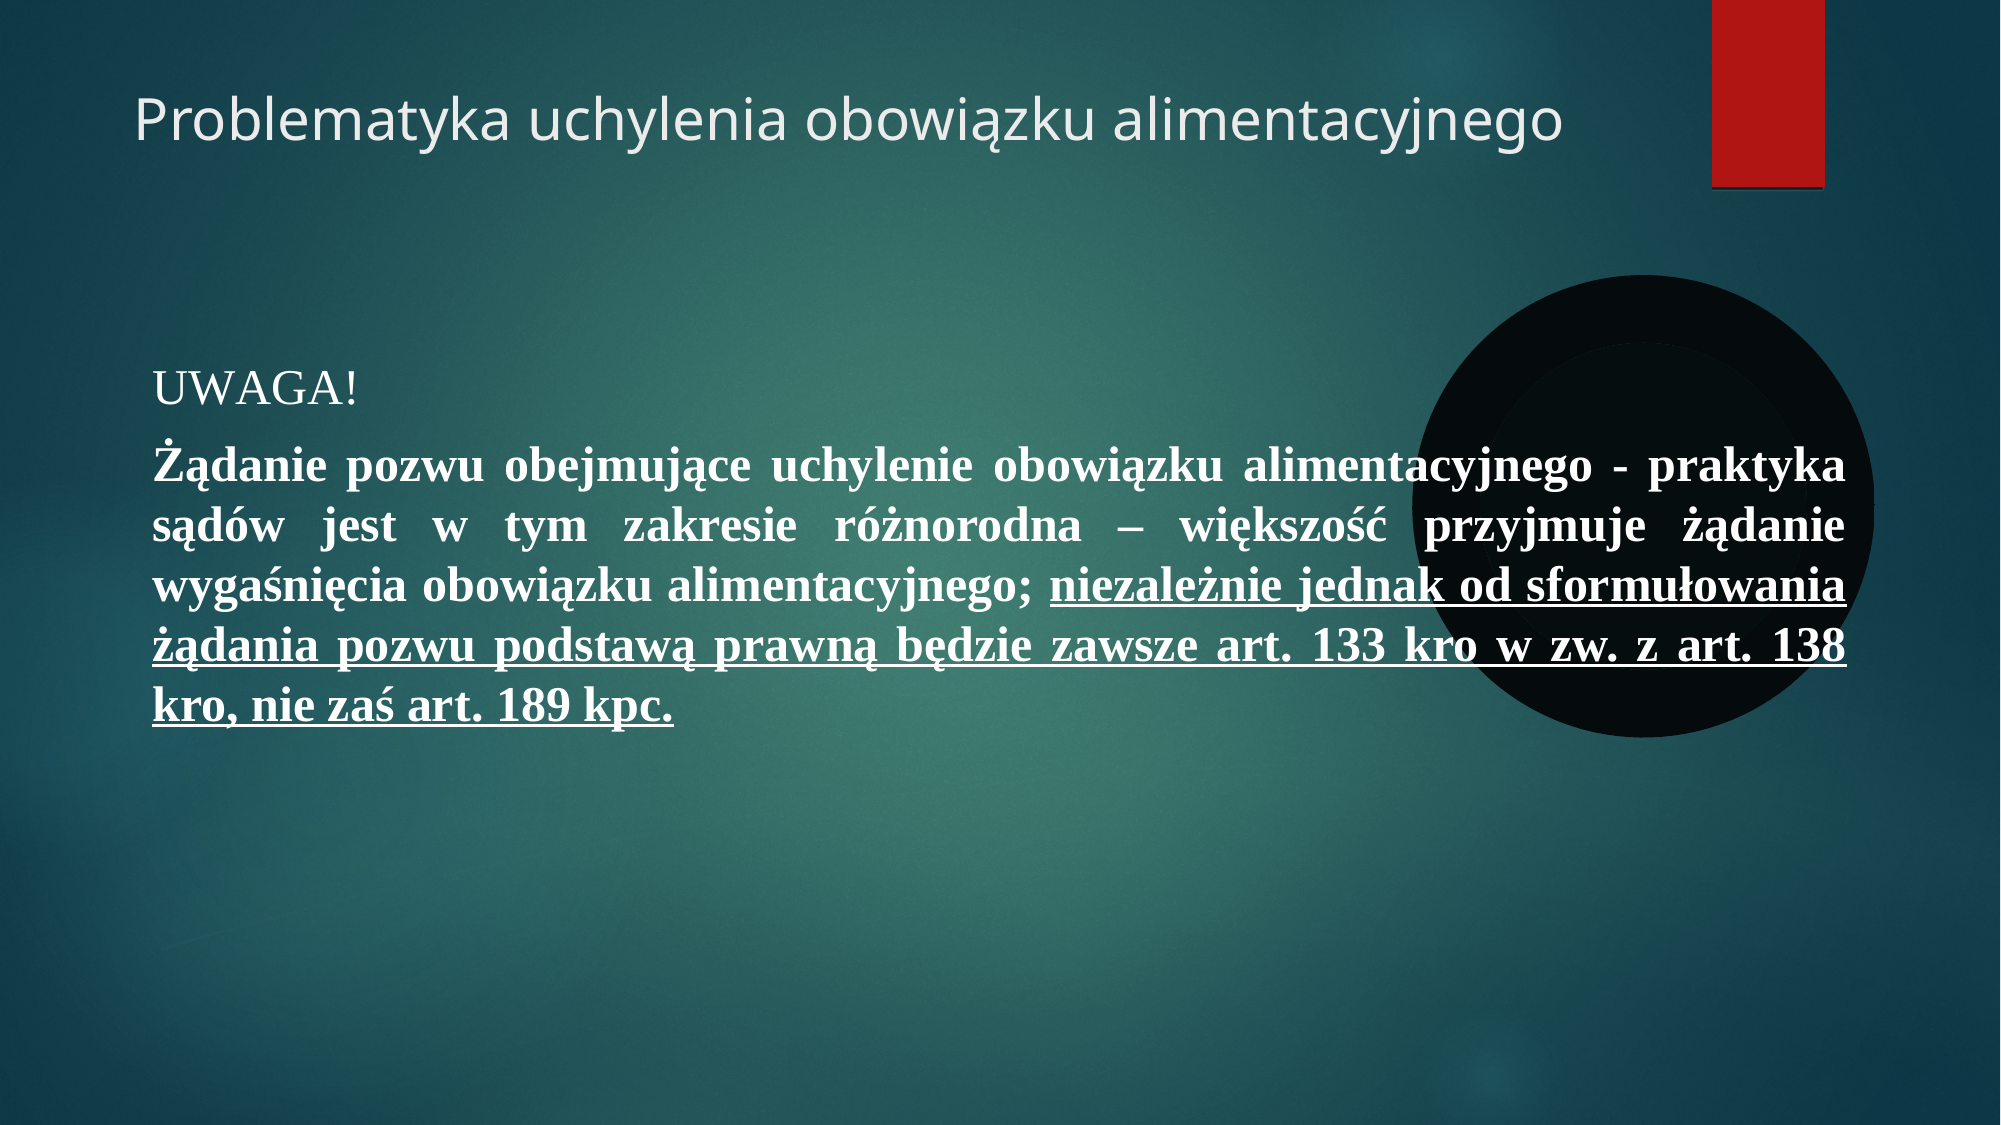

# Problematyka uchylenia obowiązku alimentacyjnego
UWAGA!
Żądanie pozwu obejmujące uchylenie obowiązku alimentacyjnego - praktyka sądów jest w tym zakresie różnorodna – większość przyjmuje żądanie wygaśnięcia obowiązku alimentacyjnego; niezależnie jednak od sformułowania żądania pozwu podstawą prawną będzie zawsze art. 133 kro w zw. z art. 138 kro, nie zaś art. 189 kpc.